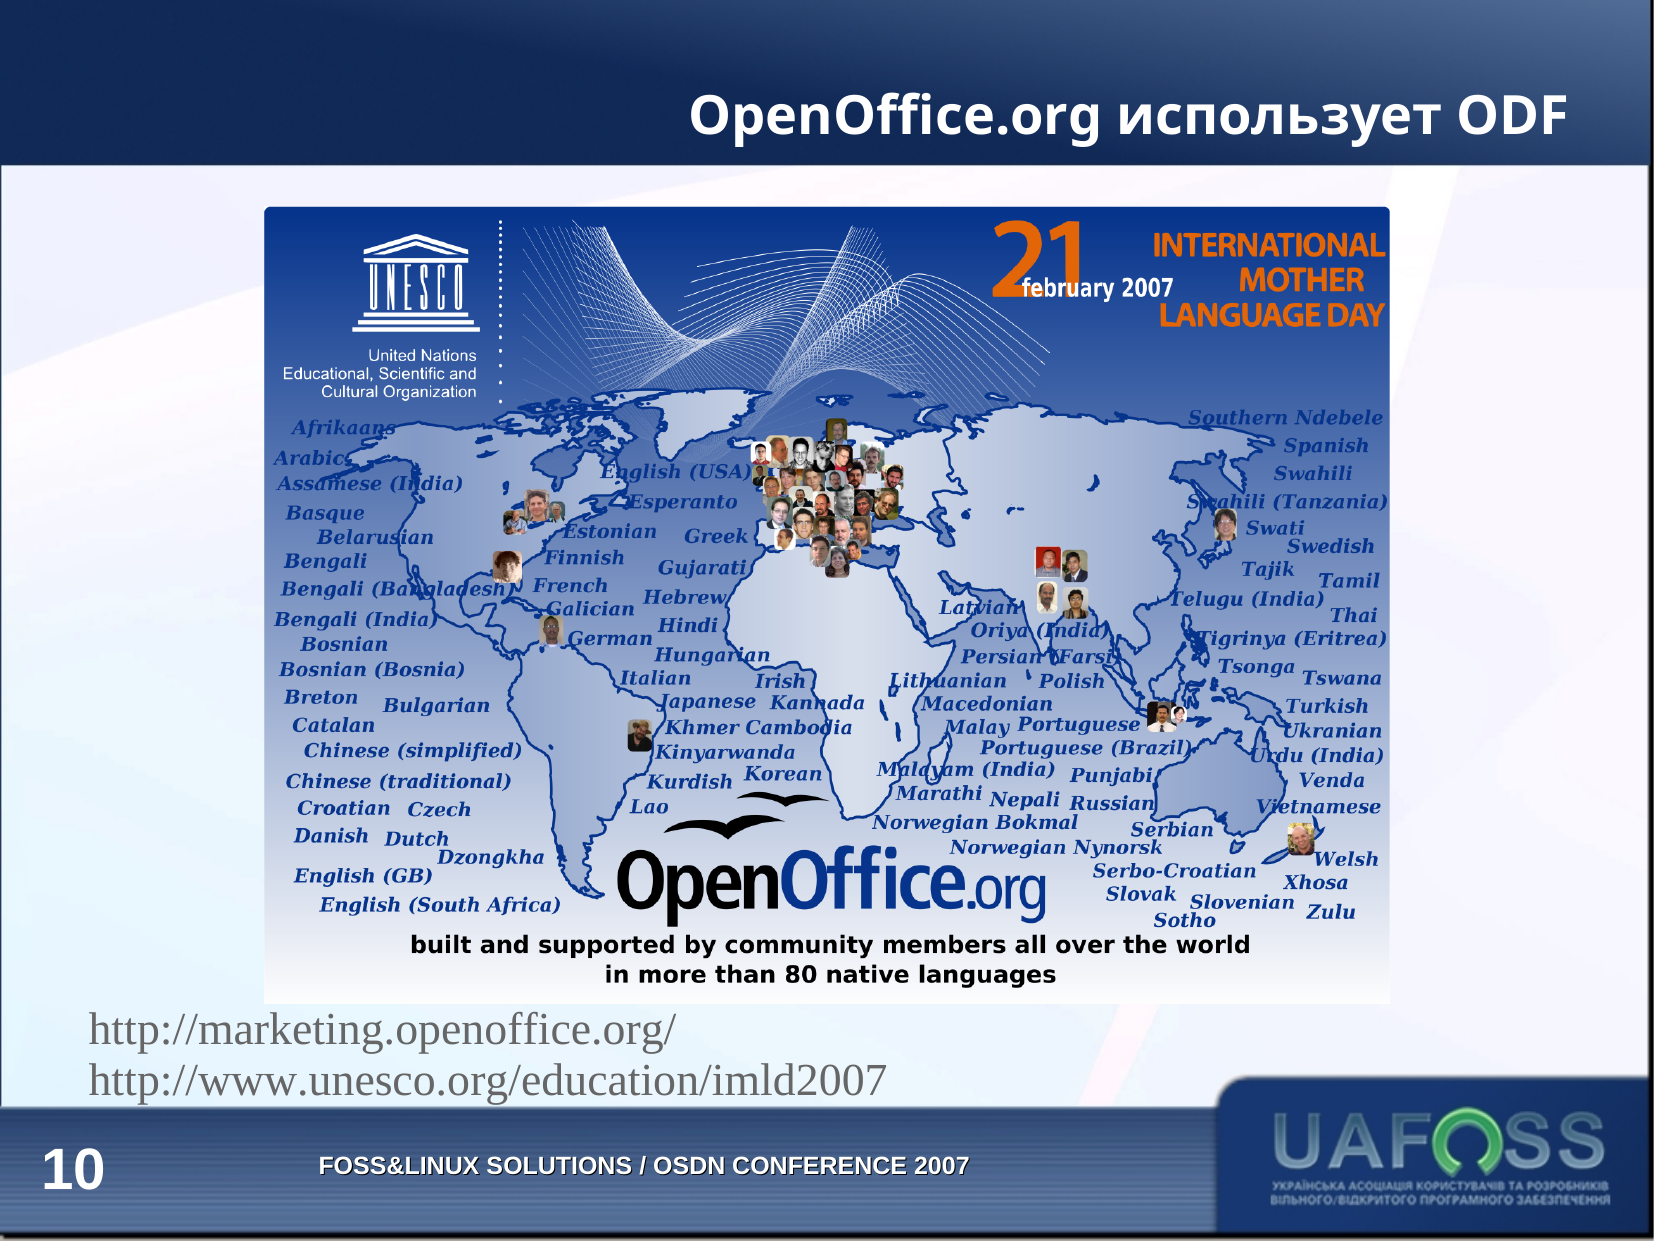

# OpenOffice.org использует ODF
http://marketing.openoffice.org/
http://www.unesco.org/education/imld2007
FOSS&LINUX SOLUTIONS / OSDN CONFERENCE 2007